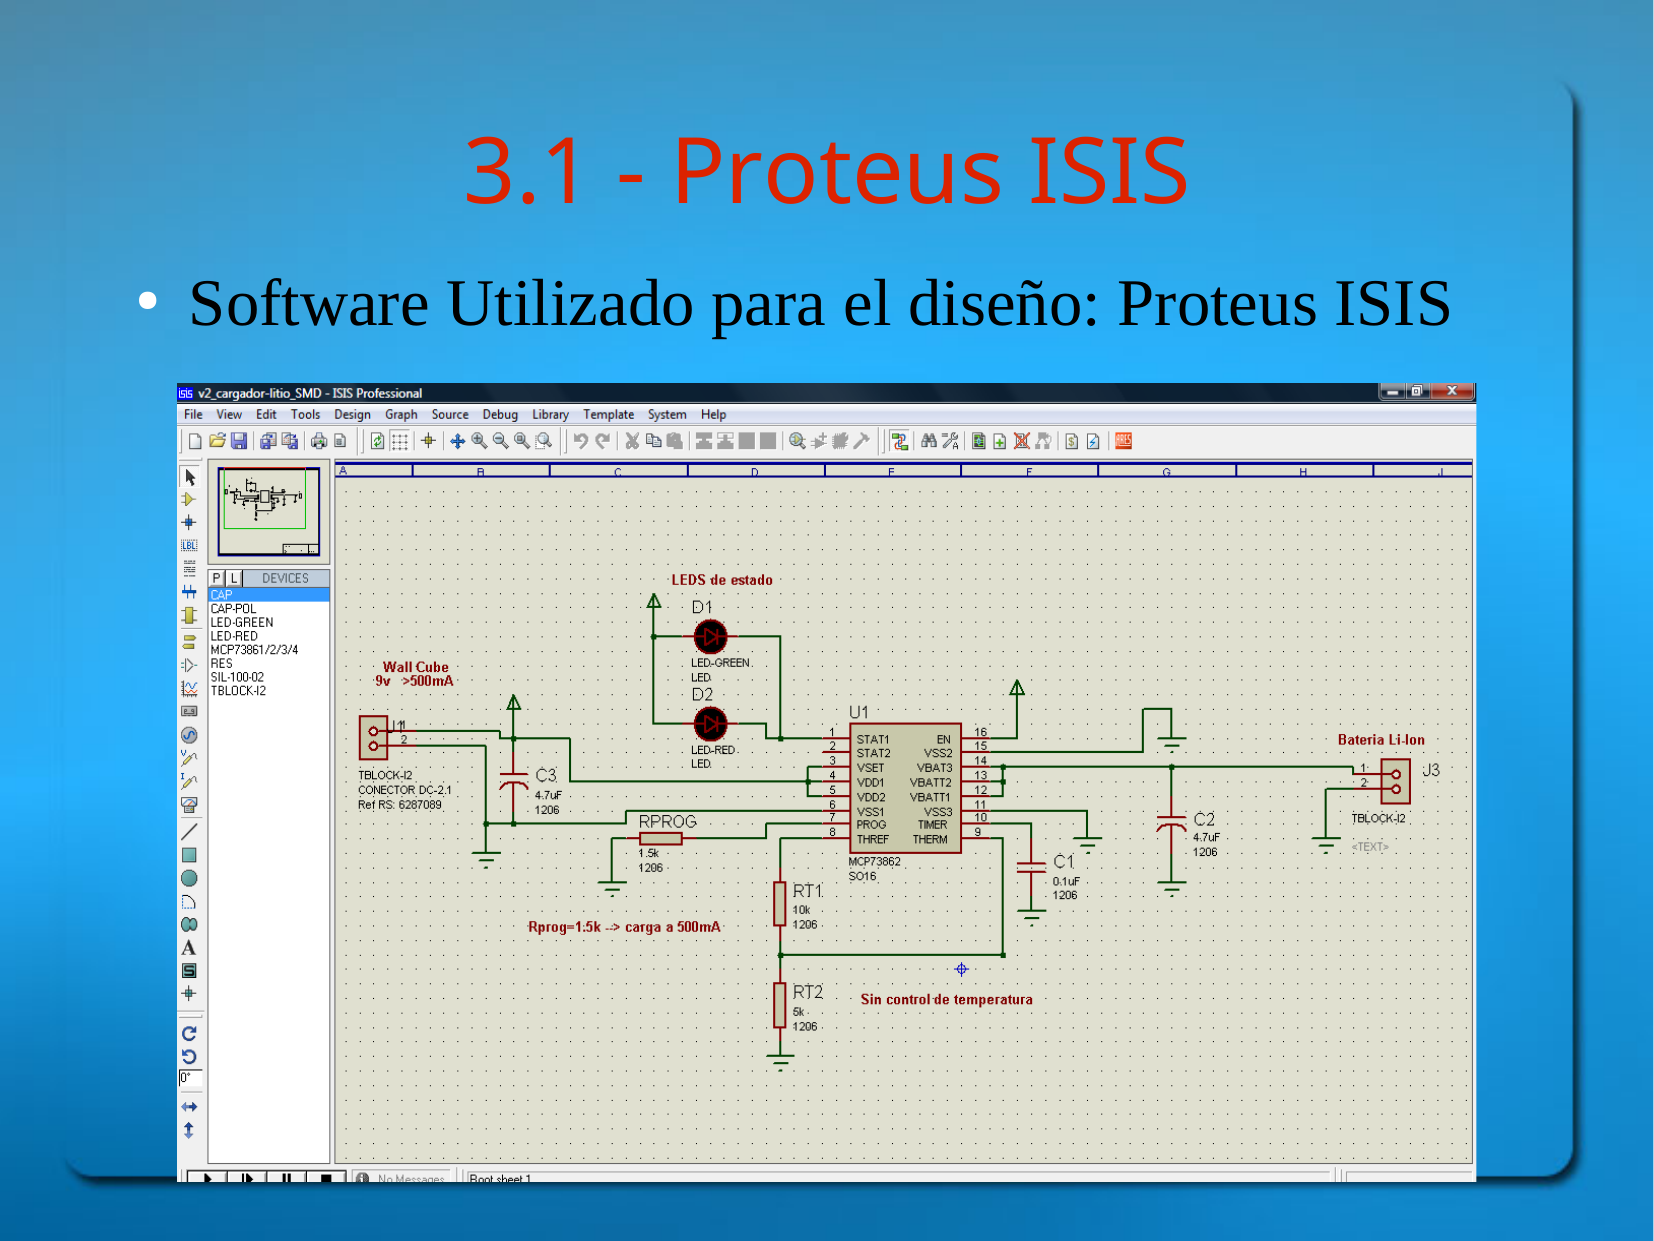

# 3.1 - Proteus ISIS
Software Utilizado para el diseño: Proteus ISIS